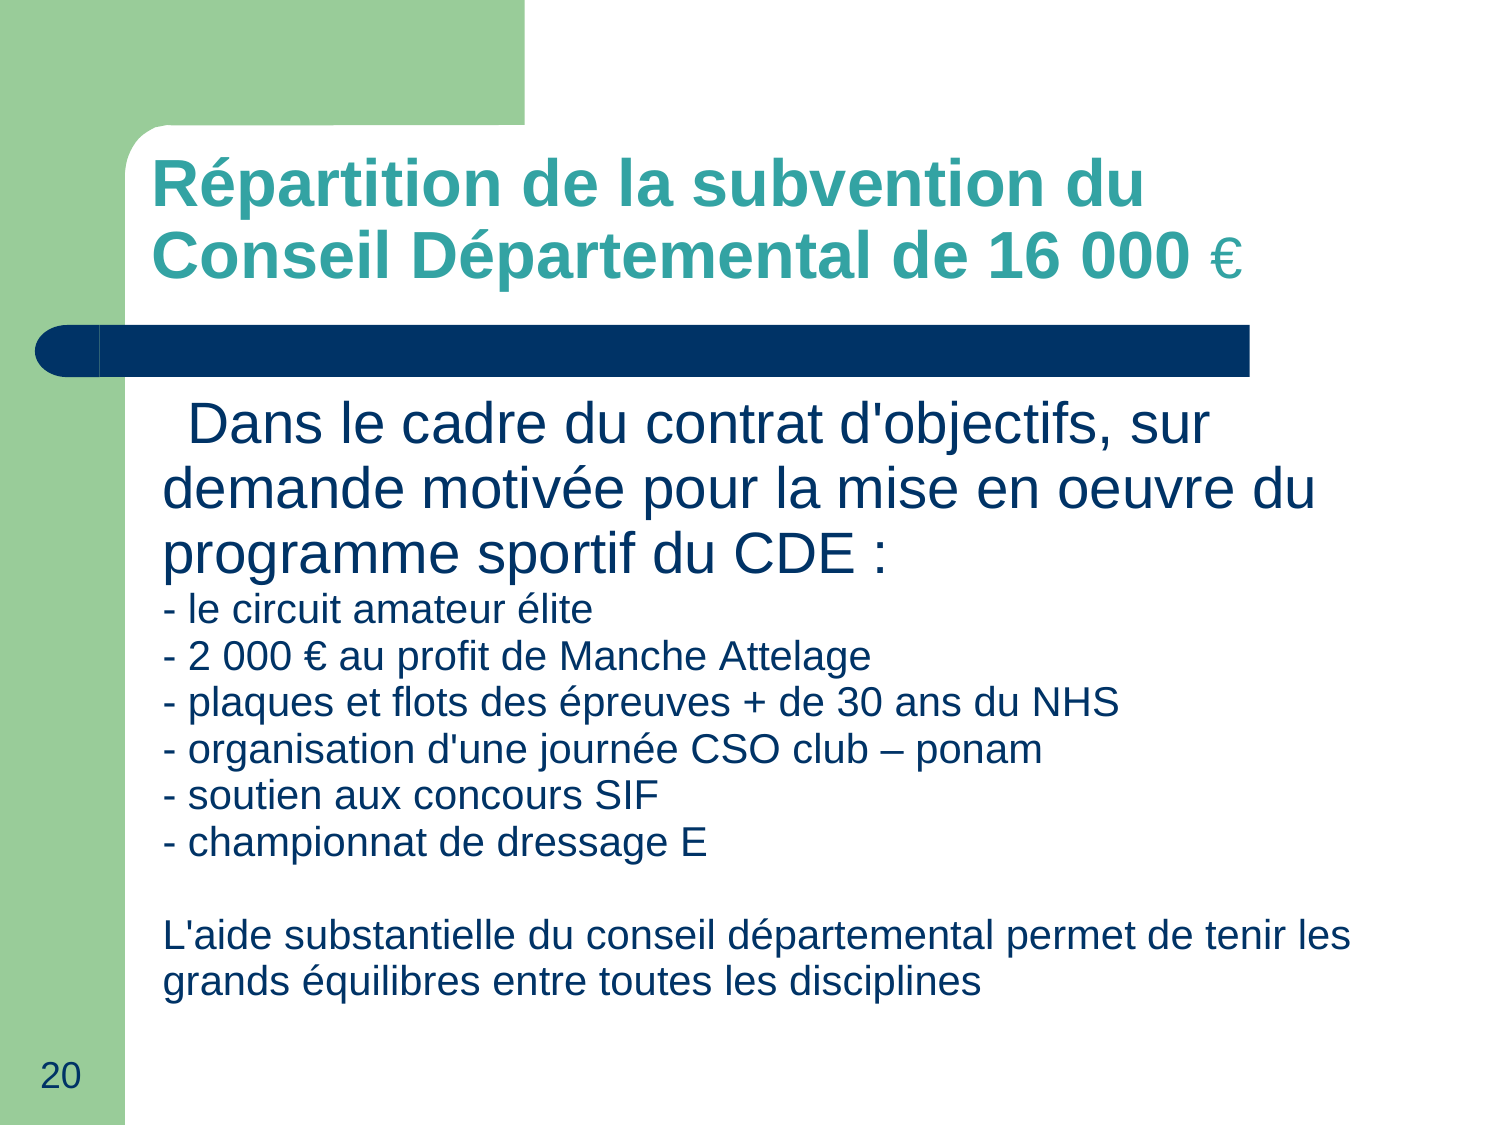

Répartition de la subvention du Conseil Départemental de 16 000 €
# Dans le cadre du contrat d'objectifs, sur demande motivée pour la mise en oeuvre du programme sportif du CDE : - le circuit amateur élite - 2 000 € au profit de Manche Attelage - plaques et flots des épreuves + de 30 ans du NHS - organisation d'une journée CSO club – ponam - soutien aux concours SIF - championnat de dressage E L'aide substantielle du conseil départemental permet de tenir les grands équilibres entre toutes les disciplines
20